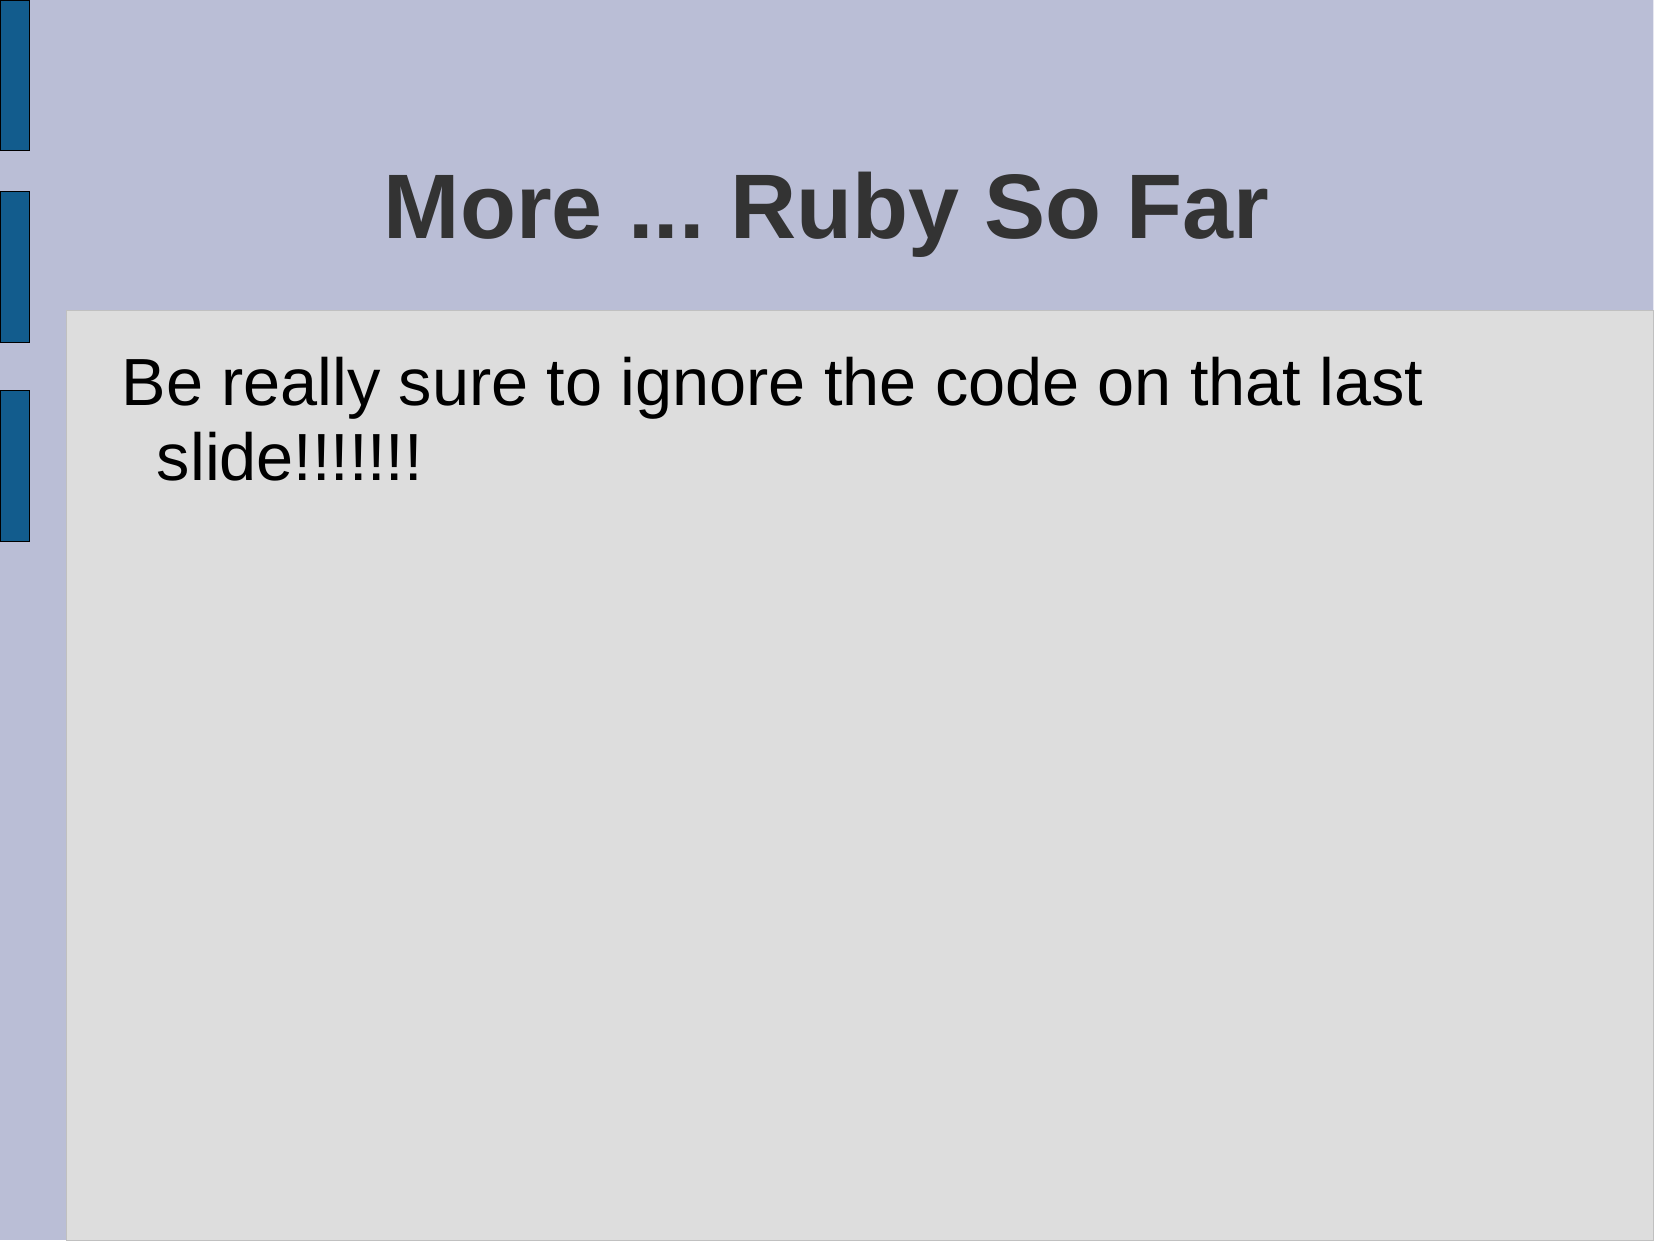

# More ... Ruby So Far
Be really sure to ignore the code on that last slide!!!!!!!